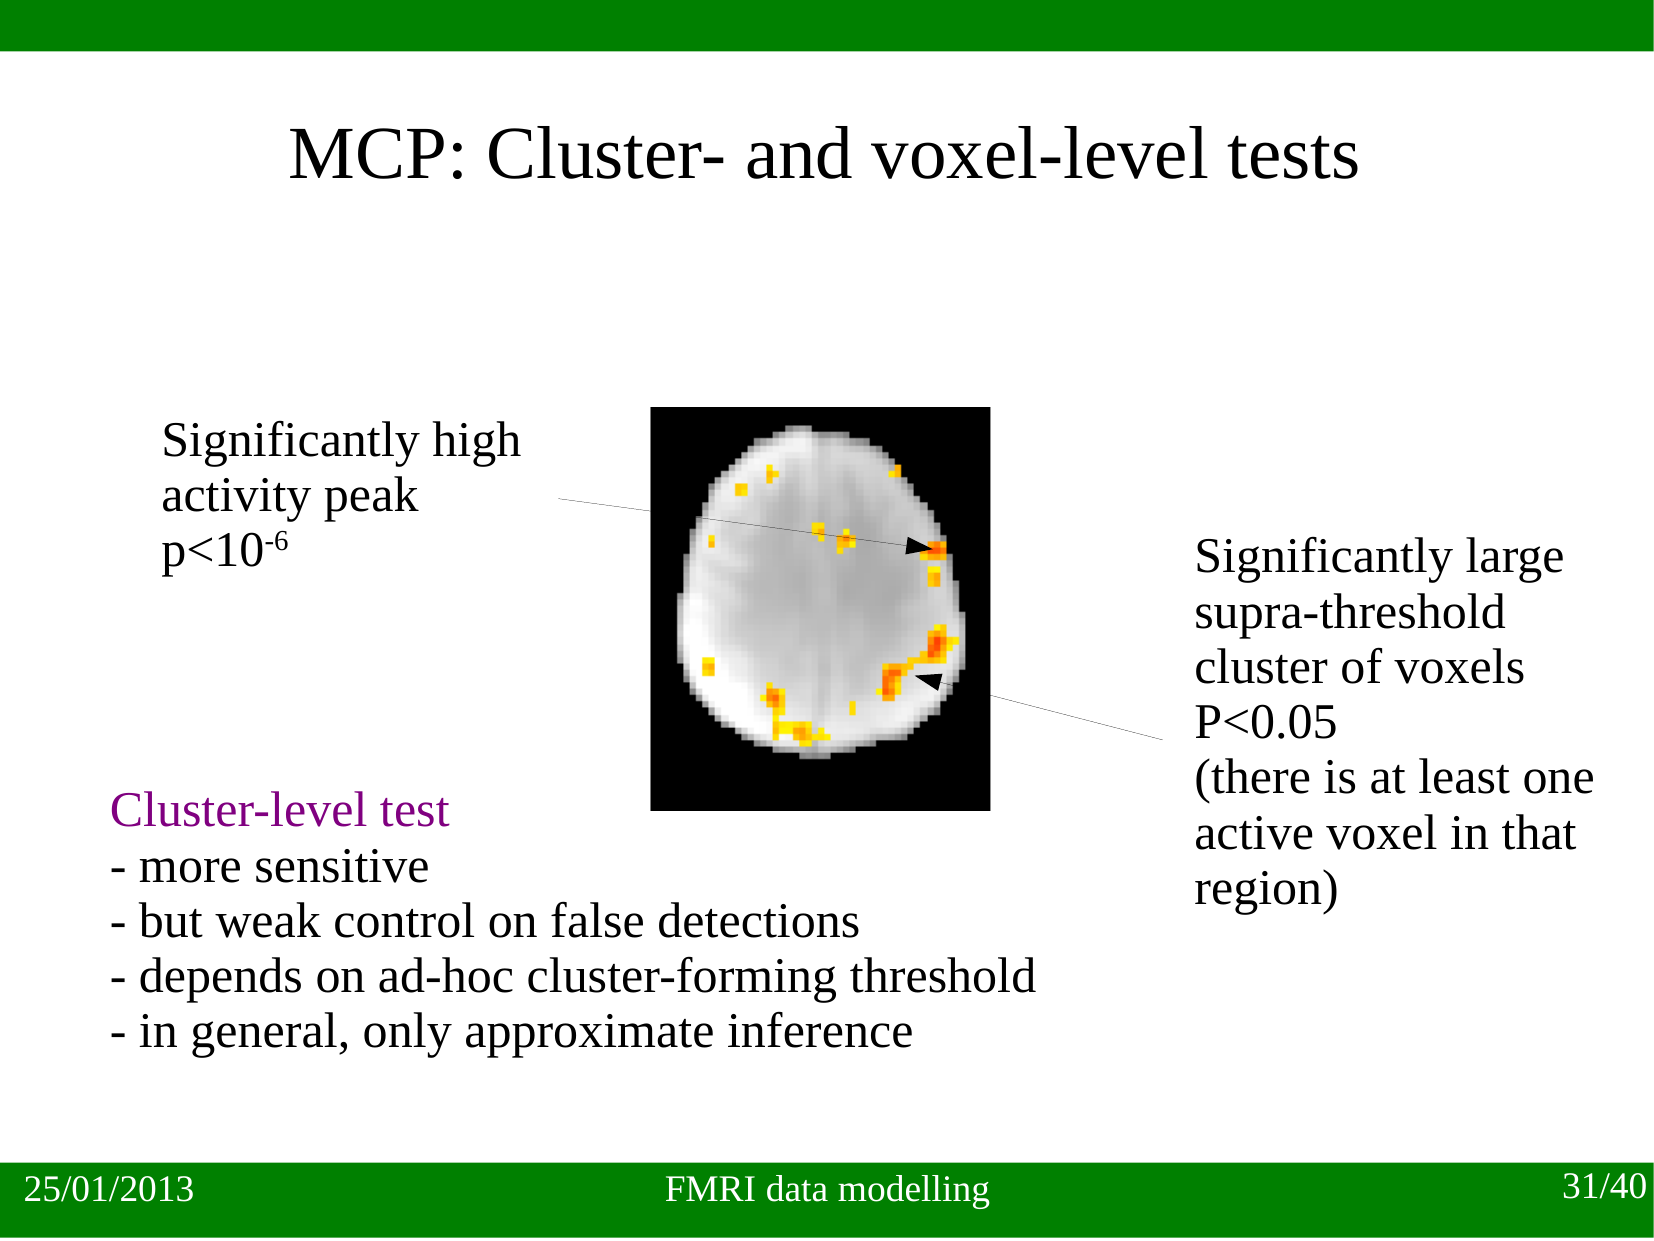

MCP: Cluster- and voxel-level tests
Significantly high activity peak
p<10-6
Significantly large supra-threshold cluster of voxels
P<0.05
(there is at least one active voxel in that region)
Cluster-level test
- more sensitive
- but weak control on false detections
- depends on ad-hoc cluster-forming threshold
- in general, only approximate inference
31